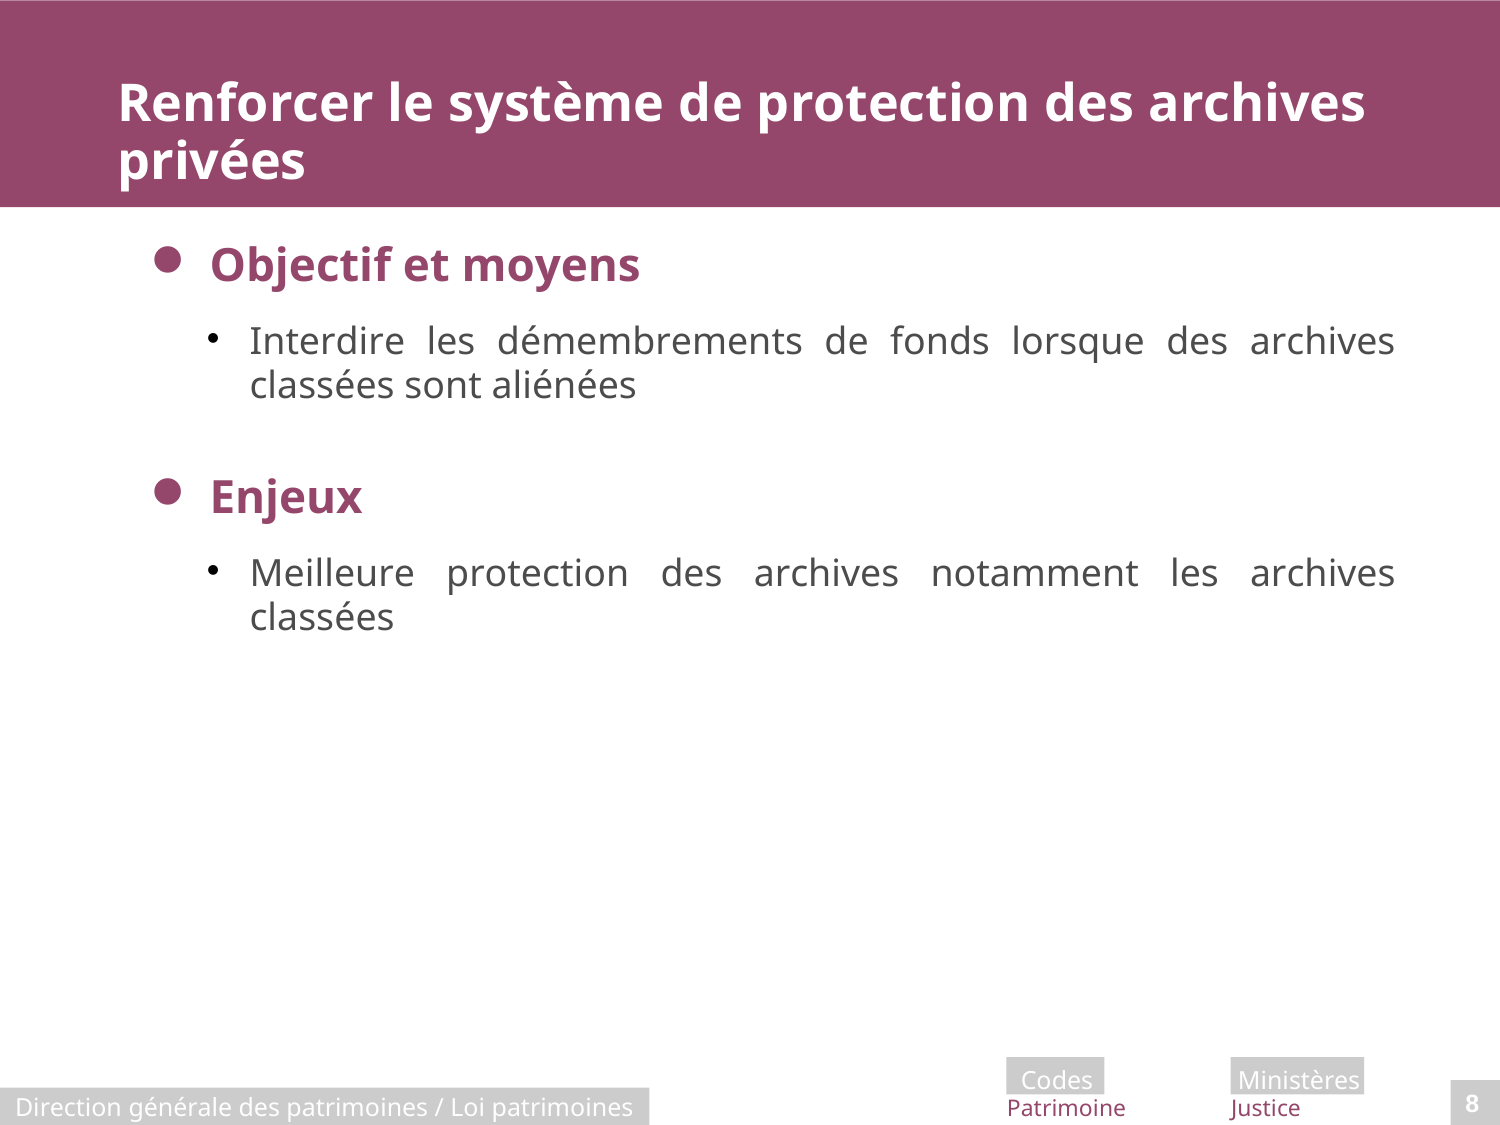

# Renforcer le système de protection des archives privées
Objectif et moyens
Interdire les démembrements de fonds lorsque des archives classées sont aliénées
Enjeux
Meilleure protection des archives notamment les archives classées
Codes
Ministères
Patrimoine
Justice